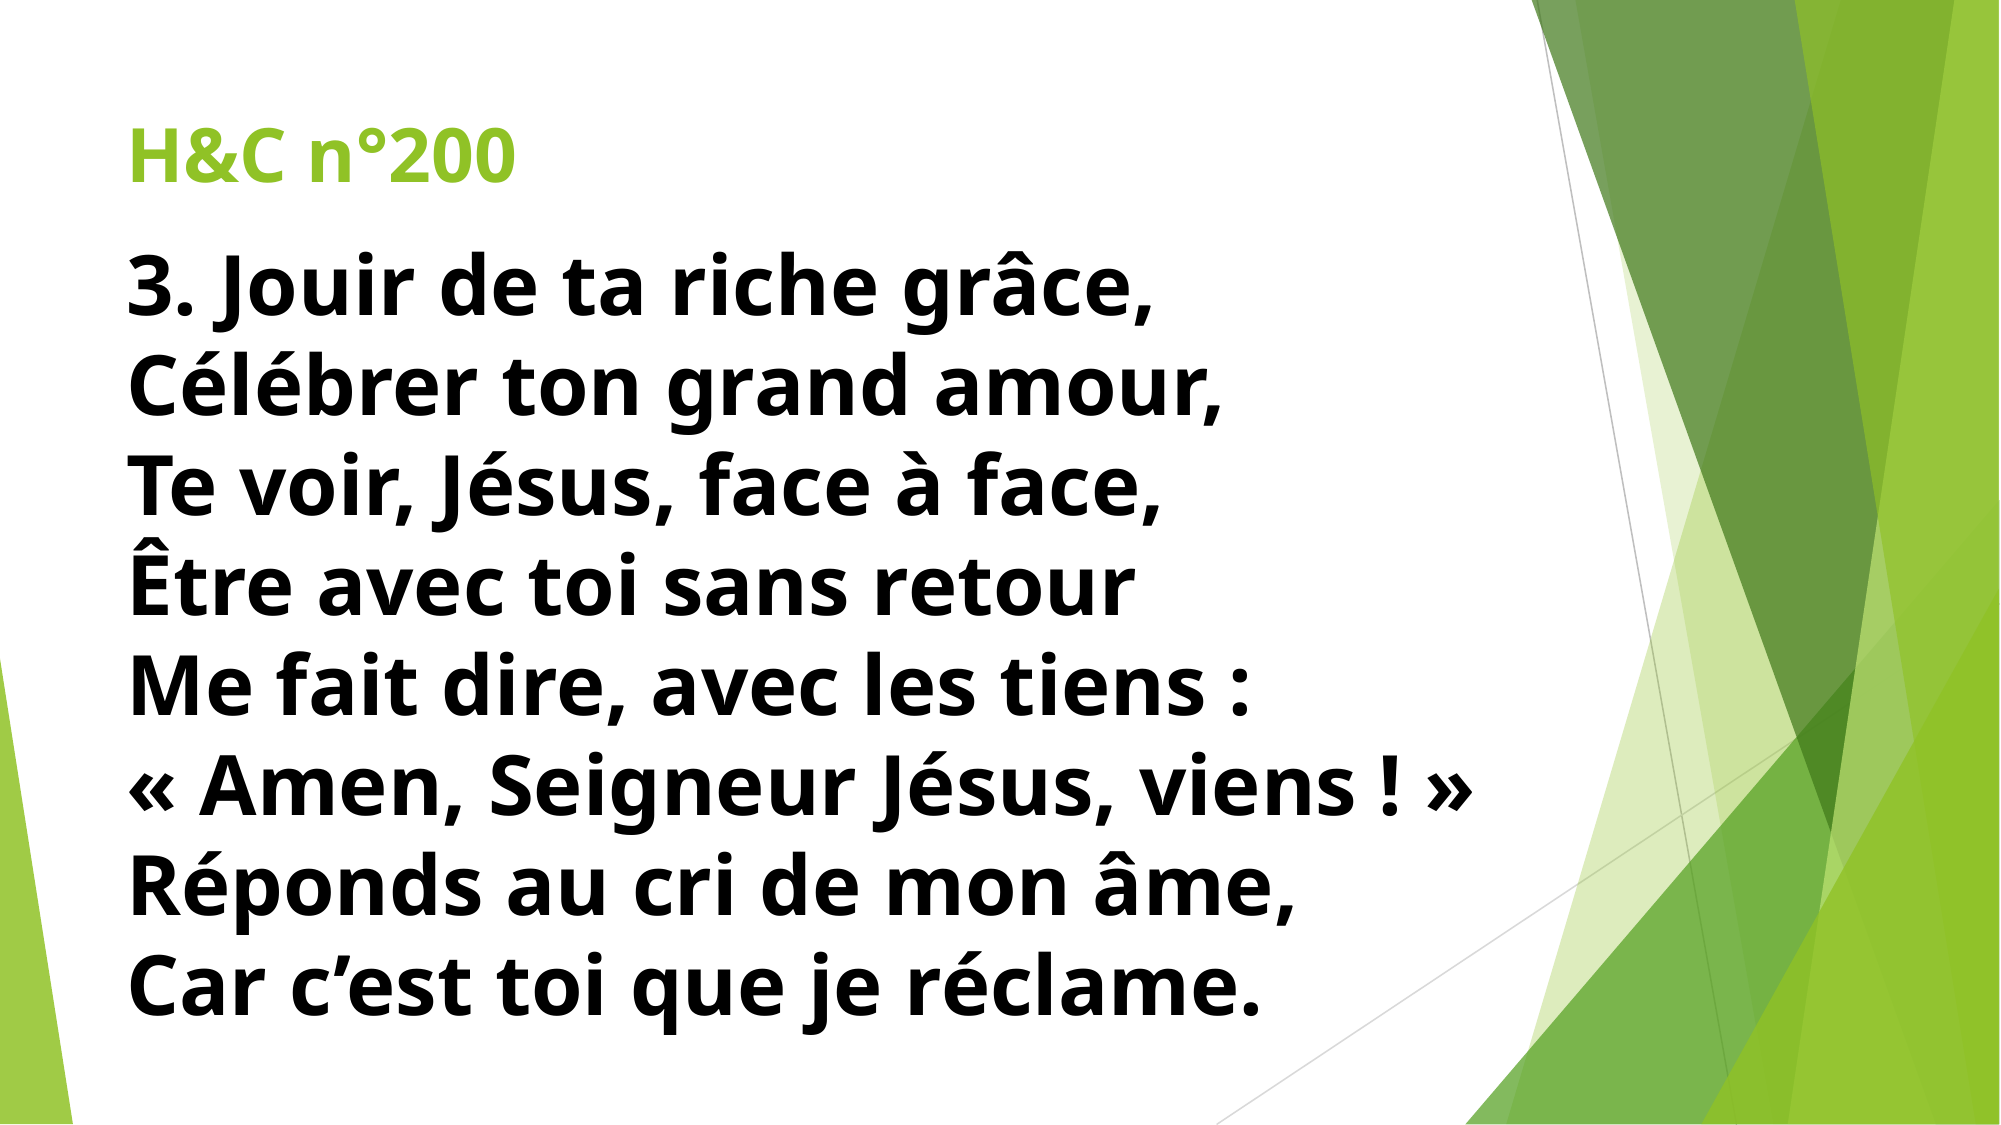

H&C n°200
3. Jouir de ta riche grâce,
Célébrer ton grand amour,
Te voir, Jésus, face à face,
Être avec toi sans retour
Me fait dire, avec les tiens :
« Amen, Seigneur Jésus, viens ! »
Réponds au cri de mon âme,
Car c’est toi que je réclame.